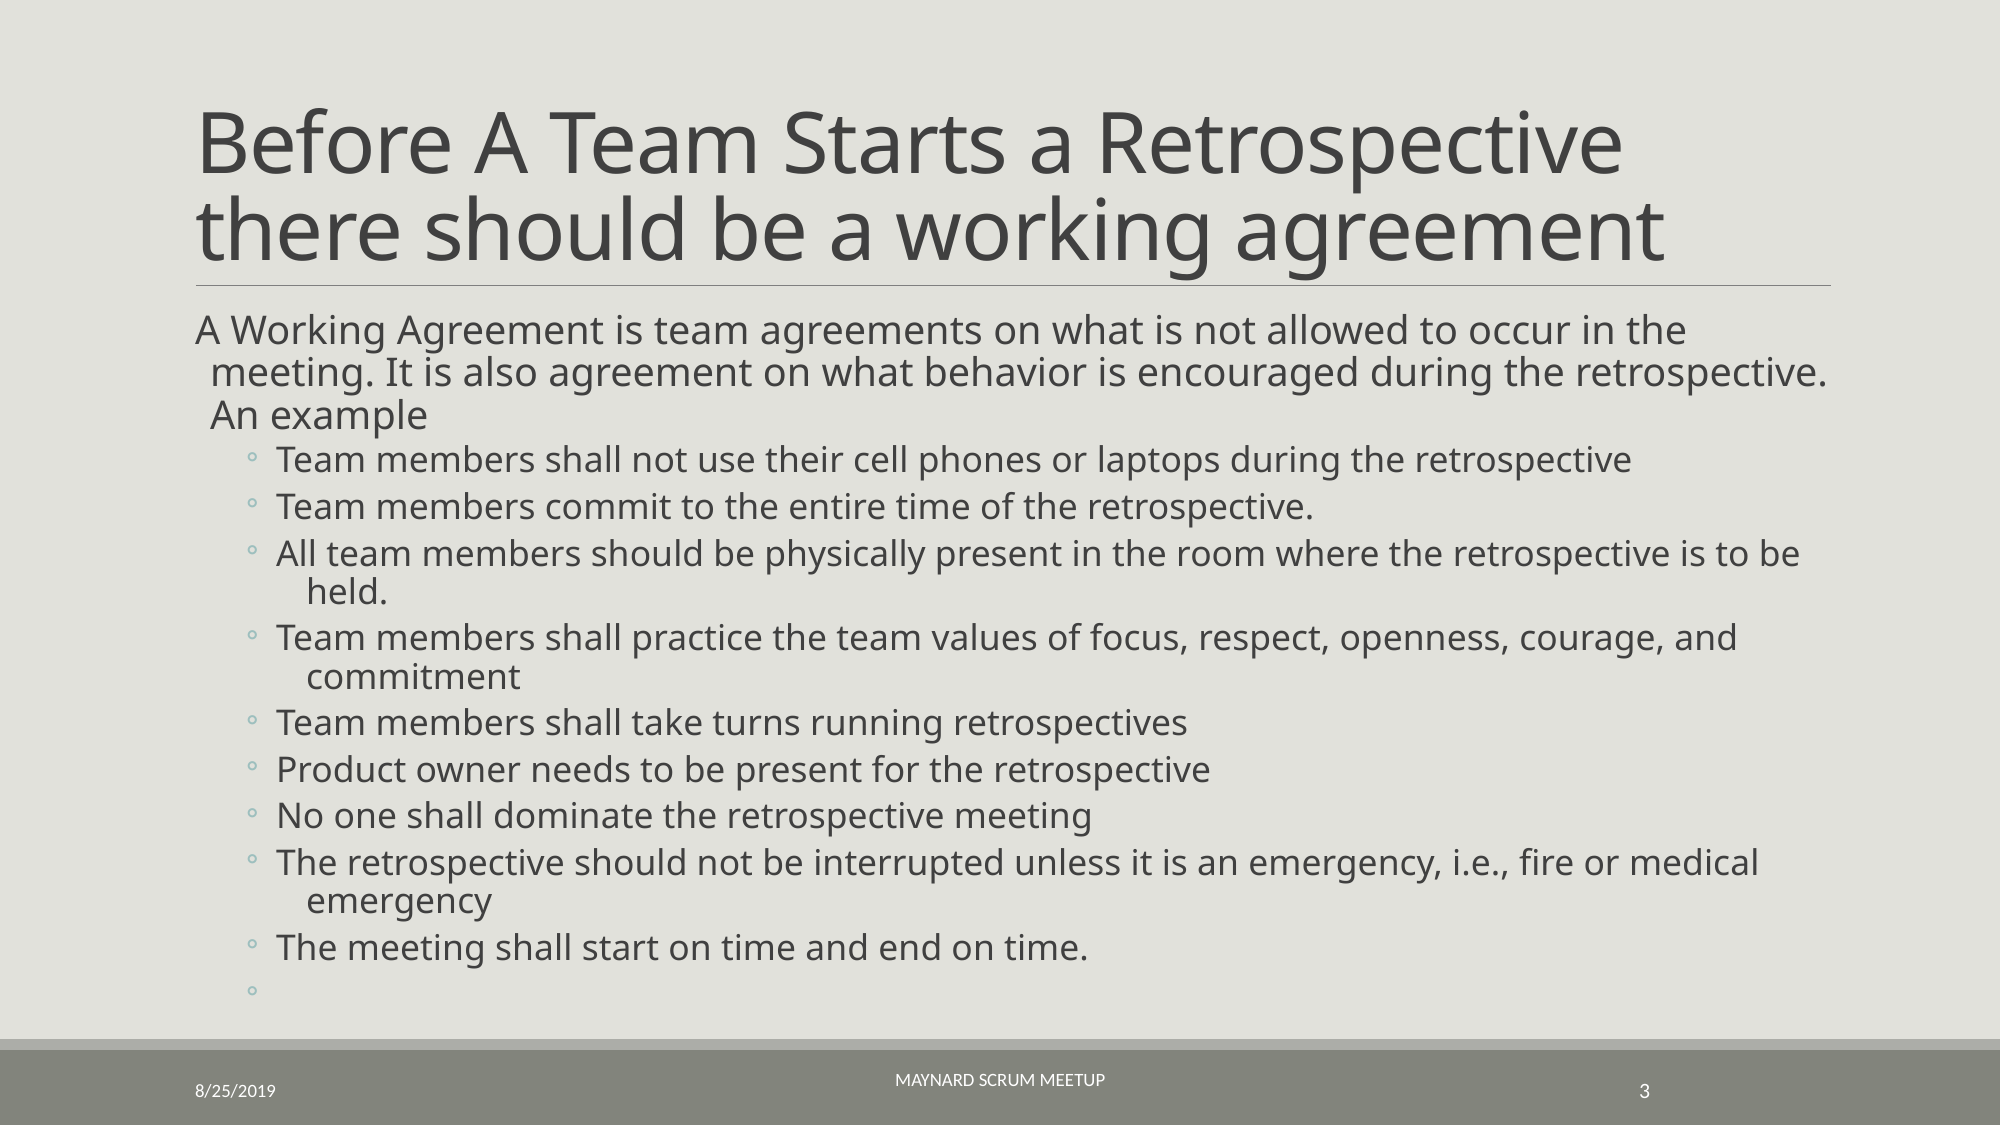

# Before A Team Starts a Retrospective there should be a working agreement
A Working Agreement is team agreements on what is not allowed to occur in the meeting. It is also agreement on what behavior is encouraged during the retrospective. An example
Team members shall not use their cell phones or laptops during the retrospective
Team members commit to the entire time of the retrospective.
All team members should be physically present in the room where the retrospective is to be held.
Team members shall practice the team values of focus, respect, openness, courage, and commitment
Team members shall take turns running retrospectives
Product owner needs to be present for the retrospective
No one shall dominate the retrospective meeting
The retrospective should not be interrupted unless it is an emergency, i.e., fire or medical emergency
The meeting shall start on time and end on time.
8/25/2019
Maynard Scrum meetup